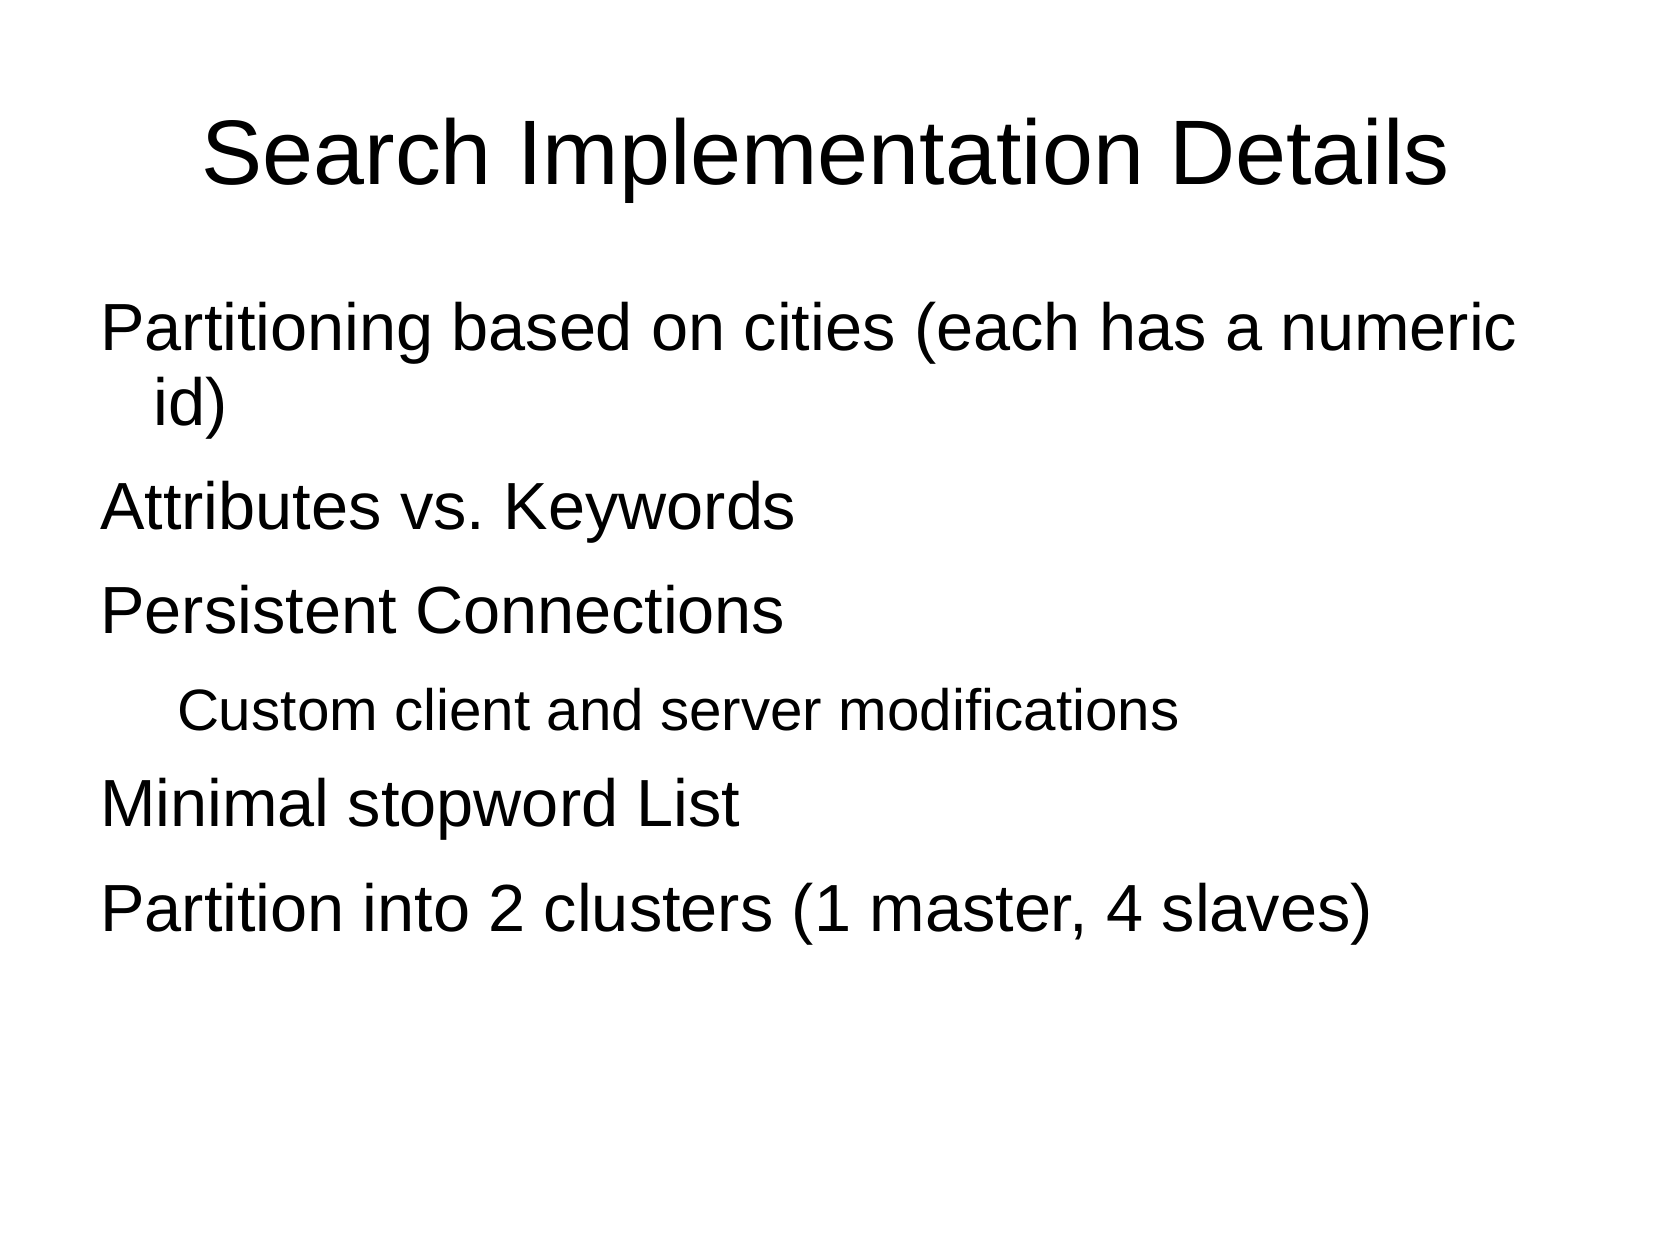

# Search Implementation Details
Partitioning based on cities (each has a numeric id)
Attributes vs. Keywords
Persistent Connections
Custom client and server modifications
Minimal stopword List
Partition into 2 clusters (1 master, 4 slaves)